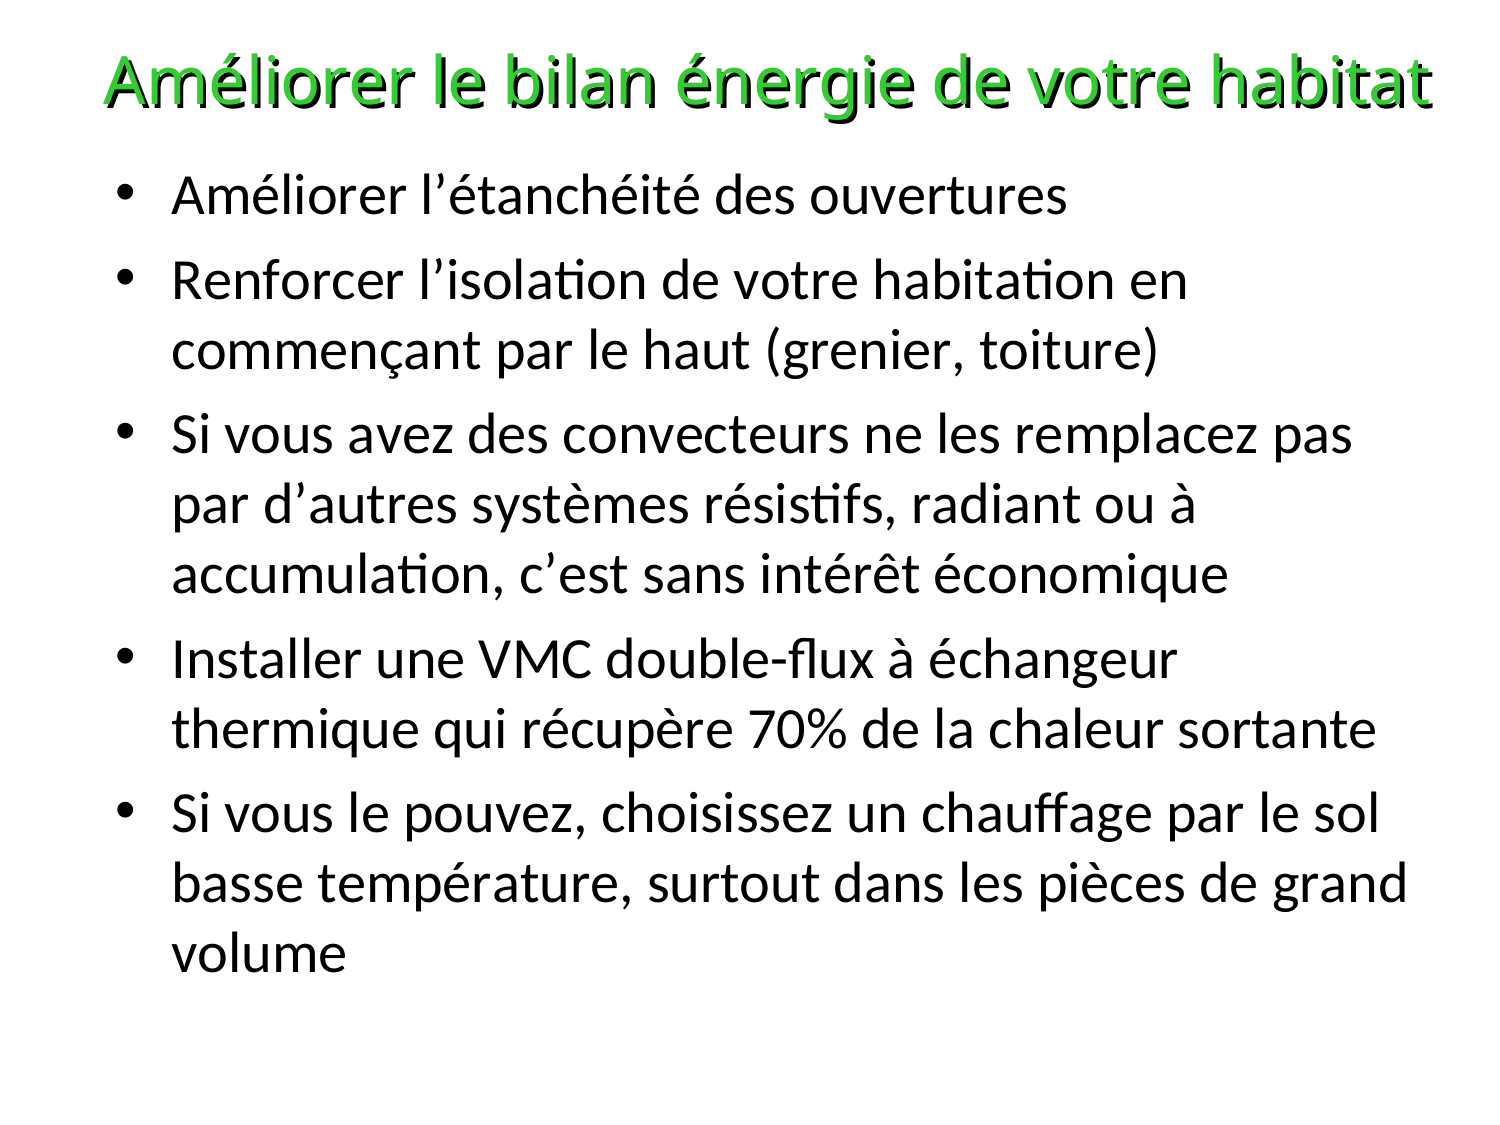

# Améliorer le bilan énergie de votre habitat
Améliorer l’étanchéité des ouvertures
Renforcer l’isolation de votre habitation en commençant par le haut (grenier, toiture)
Si vous avez des convecteurs ne les remplacez pas par d’autres systèmes résistifs, radiant ou à accumulation, c’est sans intérêt économique
Installer une VMC double-flux à échangeur thermique qui récupère 70% de la chaleur sortante
Si vous le pouvez, choisissez un chauffage par le sol basse température, surtout dans les pièces de grand volume